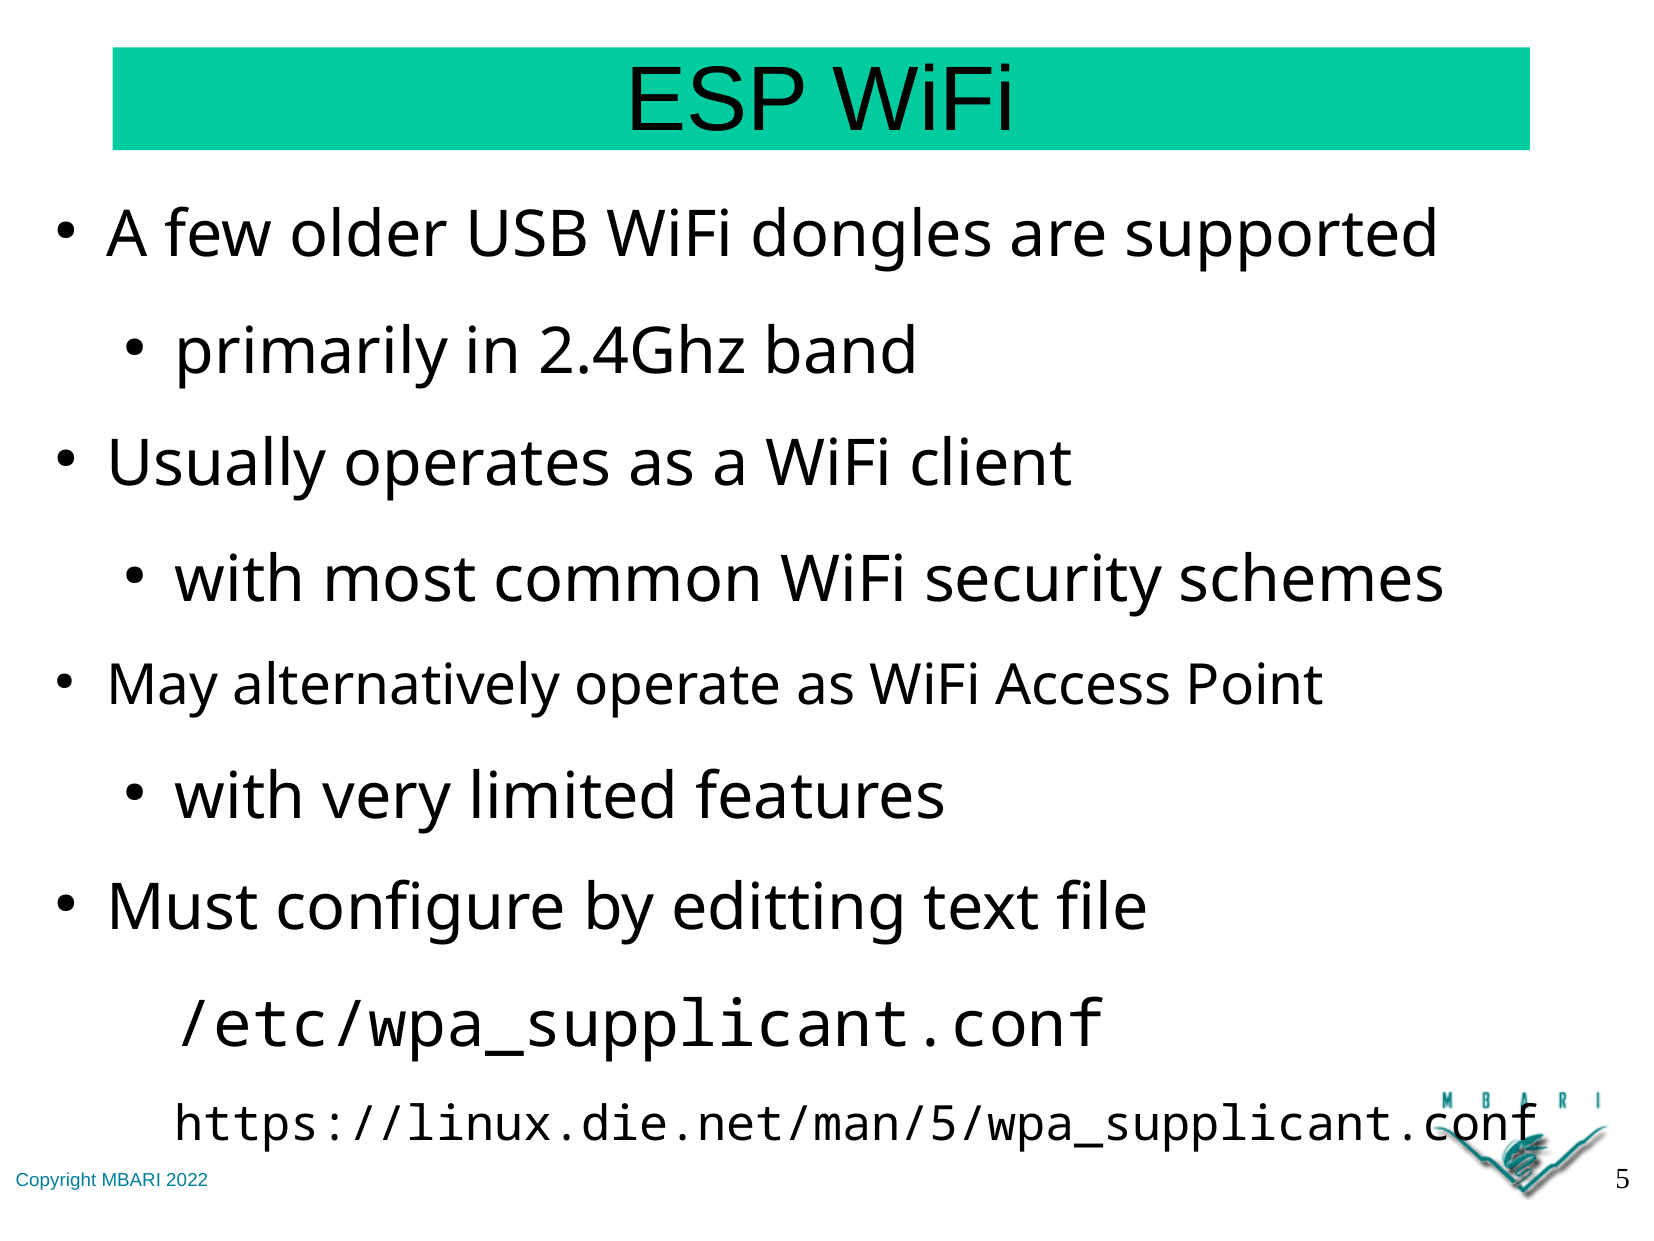

# ESP WiFi
A few older USB WiFi dongles are supported
primarily in 2.4Ghz band
Usually operates as a WiFi client
with most common WiFi security schemes
May alternatively operate as WiFi Access Point
with very limited features
Must configure by editting text file
/etc/wpa_supplicant.conf
https://linux.die.net/man/5/wpa_supplicant.conf